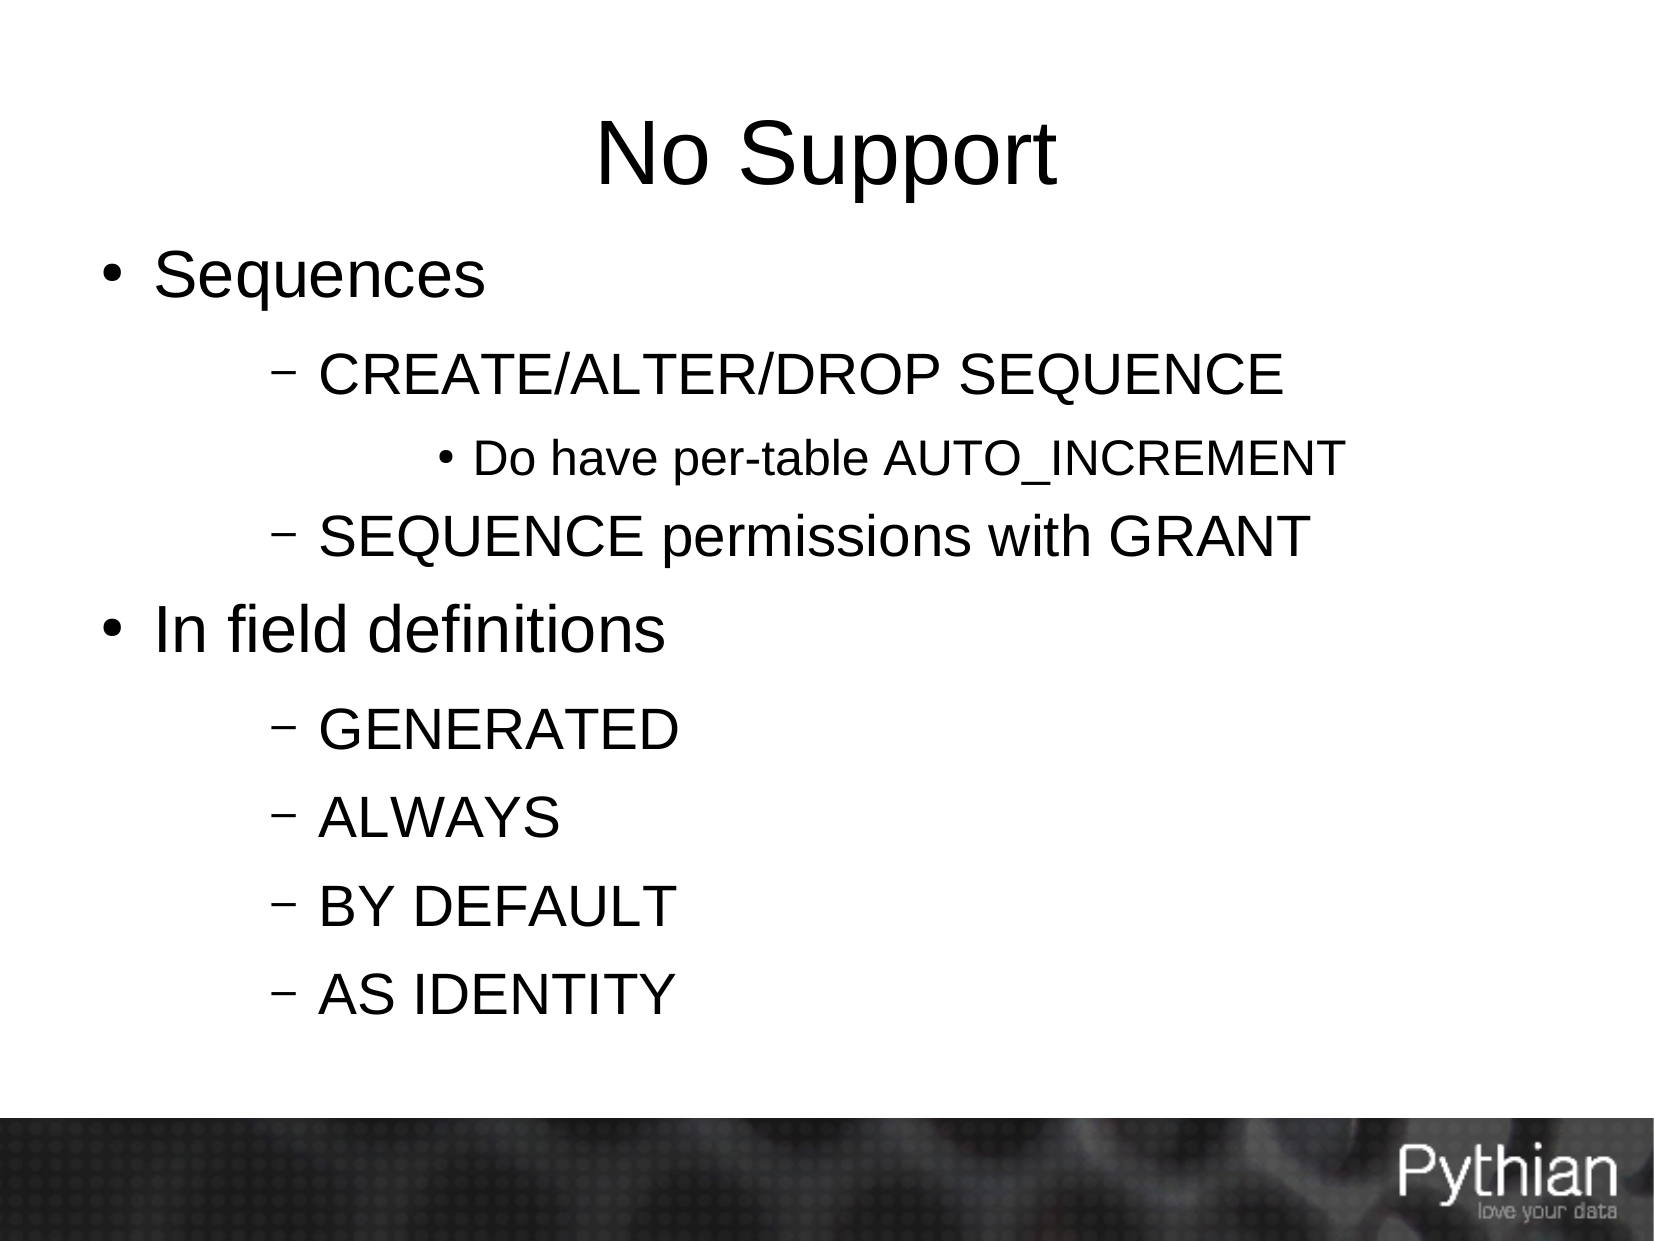

# No Support
Sequences
CREATE/ALTER/DROP SEQUENCE
Do have per-table AUTO_INCREMENT
SEQUENCE permissions with GRANT
In field definitions
GENERATED
ALWAYS
BY DEFAULT
AS IDENTITY